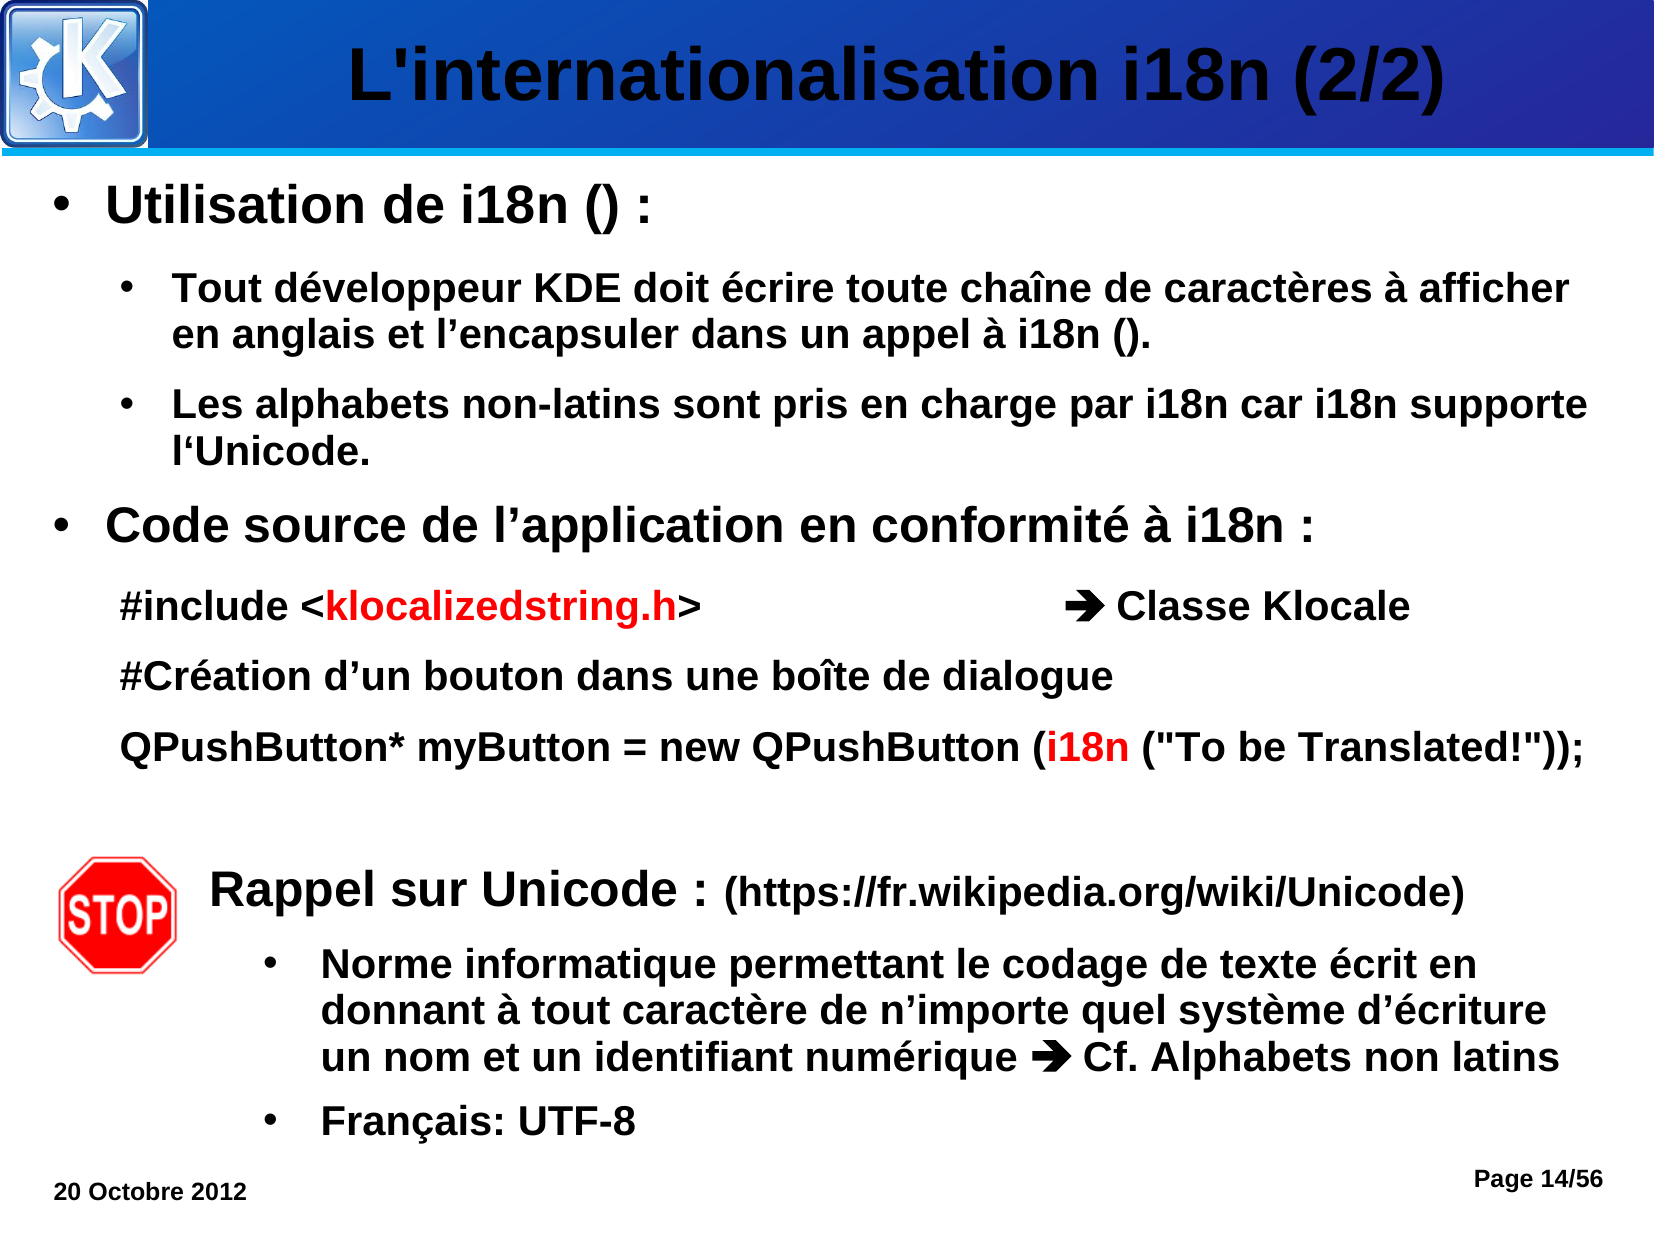

L'internationalisation i18n (2/2)
Utilisation de i18n () :
Tout développeur KDE doit écrire toute chaîne de caractères à afficher en anglais et l’encapsuler dans un appel à i18n ().
Les alphabets non-latins sont pris en charge par i18n car i18n supporte l‘Unicode.
Code source de l’application en conformité à i18n :
#include <klocalizedstring.h> 					 Classe Klocale
#Création d’un bouton dans une boîte de dialogue
QPushButton* myButton = new QPushButton (i18n ("To be Translated!"));
Rappel sur Unicode : (https://fr.wikipedia.org/wiki/Unicode)
Norme informatique permettant le codage de texte écrit en donnant à tout caractère de n’importe quel système d’écriture un nom et un identifiant numérique  Cf. Alphabets non latins
Français: UTF-8